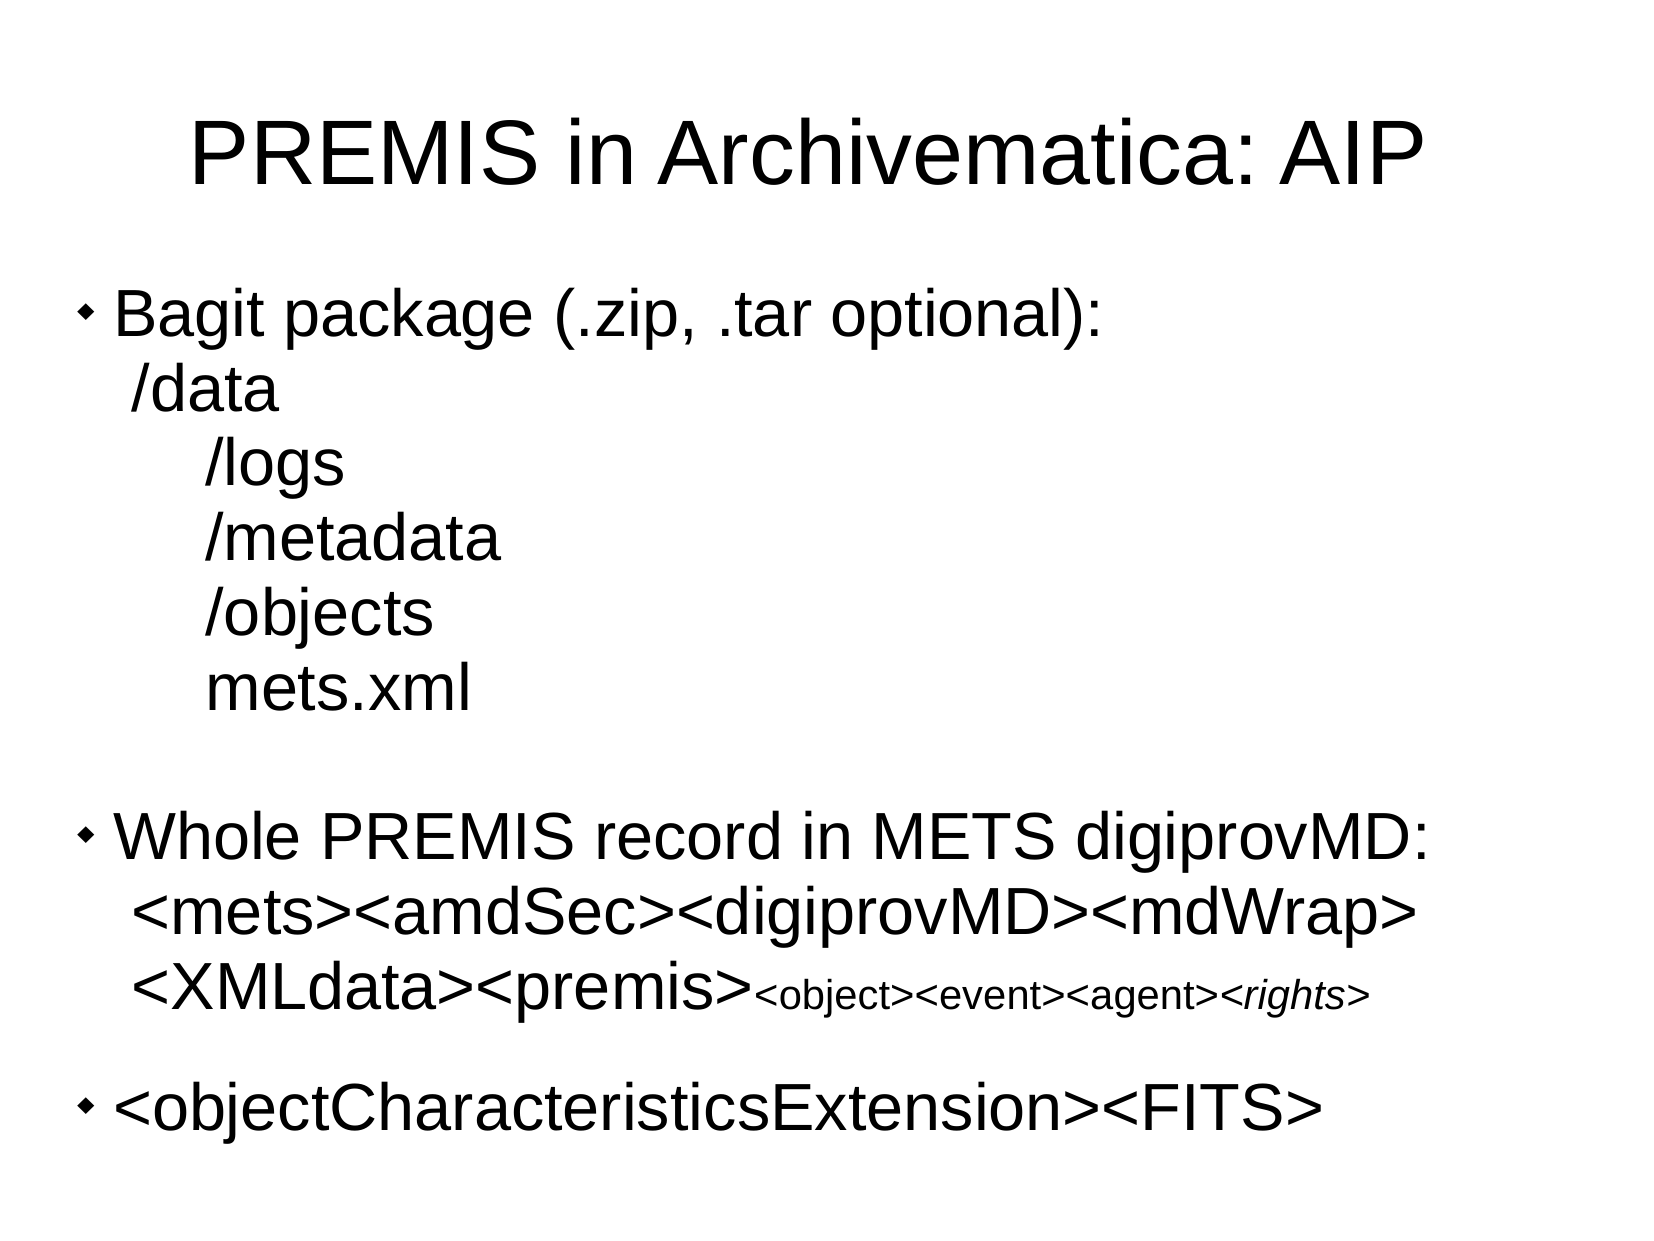

# PREMIS in Archivematica: AIP
 Bagit package (.zip, .tar optional):
 /data
 /logs
 /metadata
 /objects
 mets.xml
 Whole PREMIS record in METS digiprovMD:
 <mets><amdSec><digiprovMD><mdWrap>
 <XMLdata><premis><object><event><agent><rights>
 <objectCharacteristicsExtension><FITS>